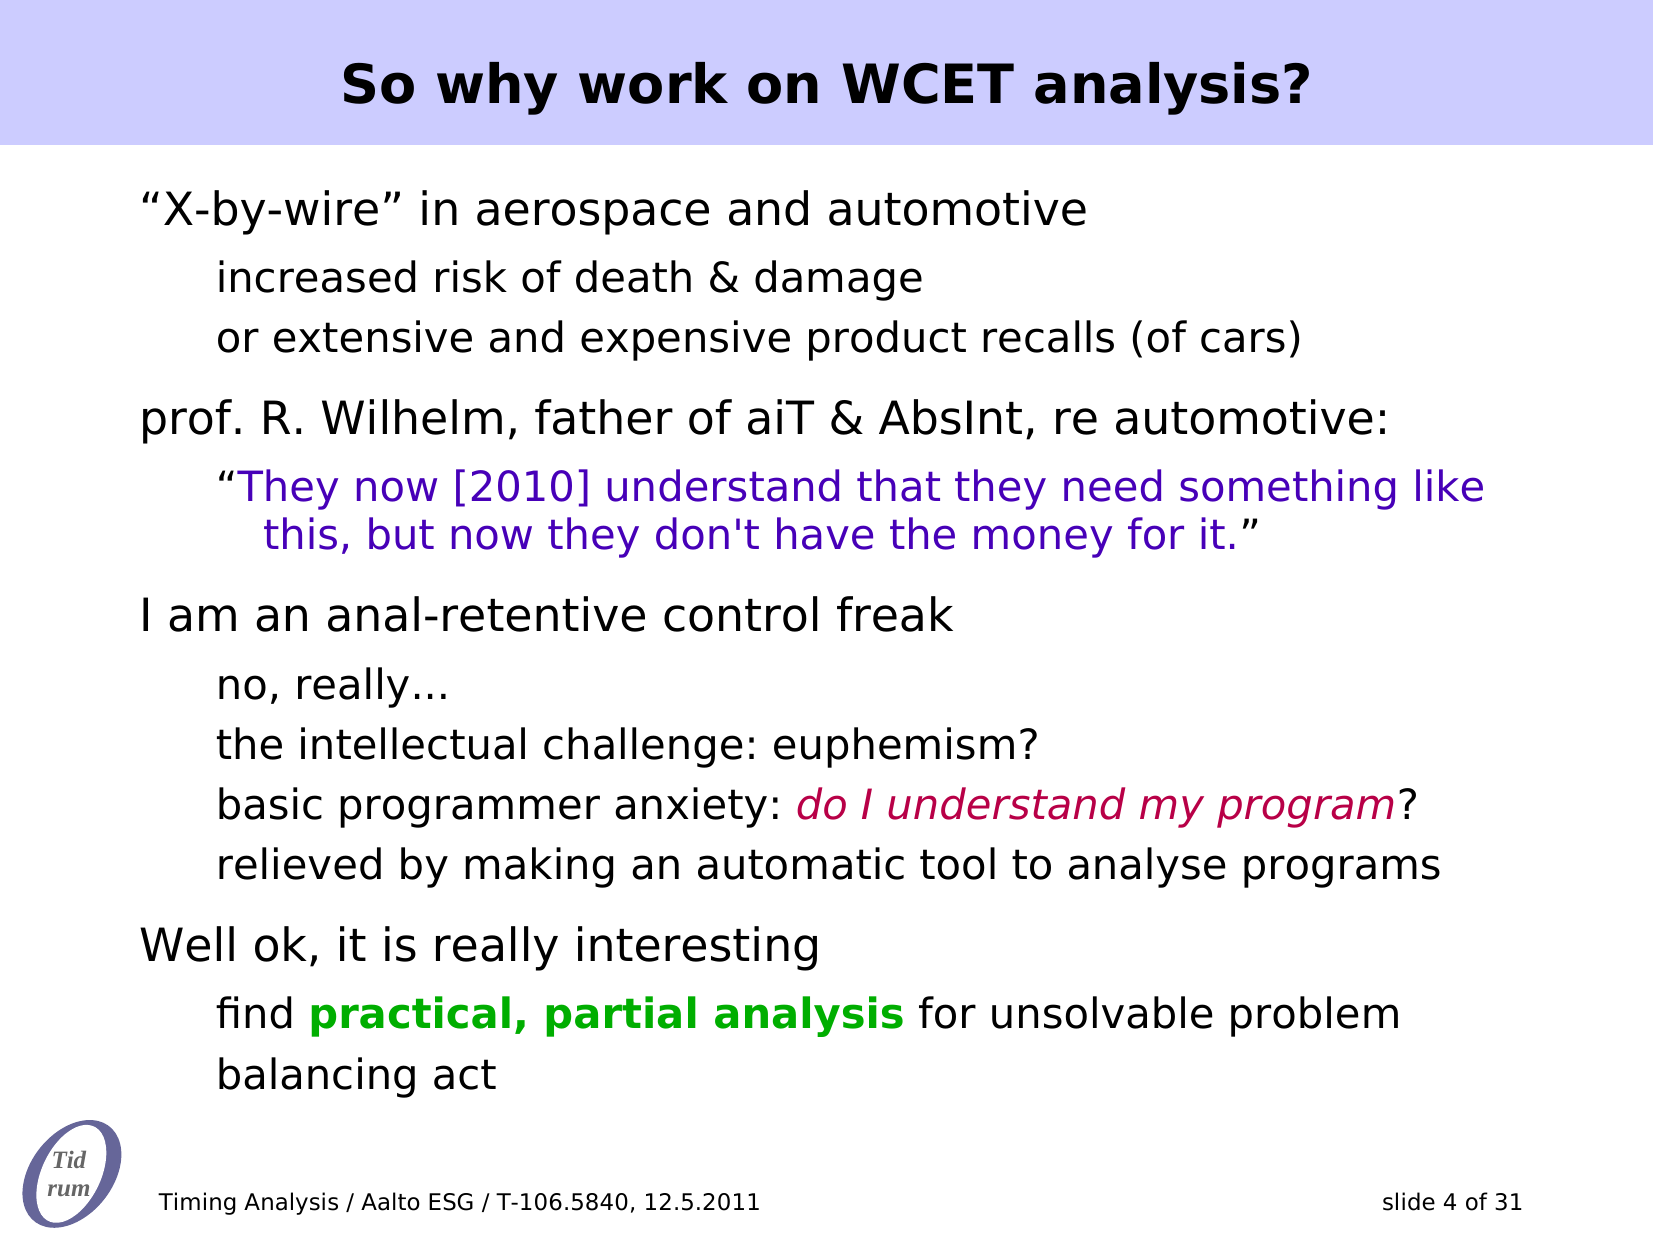

# So why work on WCET analysis?
“X-by-wire” in aerospace and automotive
increased risk of death & damage
or extensive and expensive product recalls (of cars)
prof. R. Wilhelm, father of aiT & AbsInt, re automotive:
“They now [2010] understand that they need something like this, but now they don't have the money for it.”
I am an anal-retentive control freak
no, really...
the intellectual challenge: euphemism?
basic programmer anxiety: do I understand my program?
relieved by making an automatic tool to analyse programs
Well ok, it is really interesting
find practical, partial analysis for unsolvable problem
balancing act